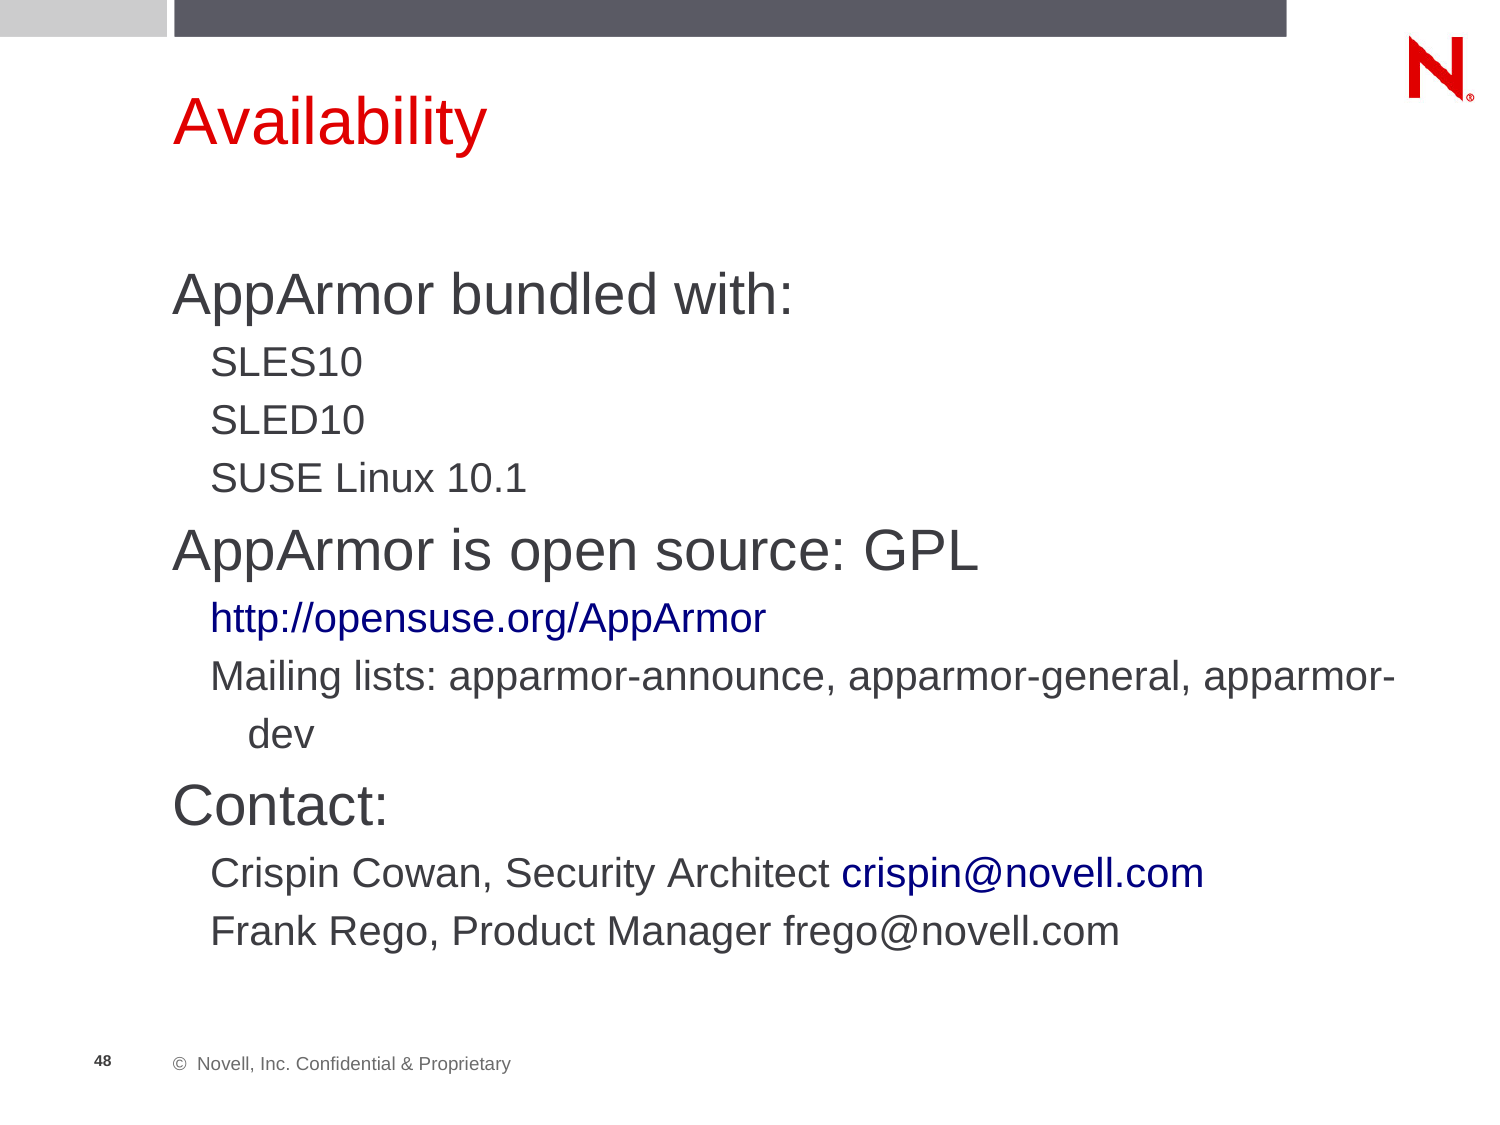

# Availability
AppArmor bundled with:
SLES10
SLED10
SUSE Linux 10.1
AppArmor is open source: GPL
http://opensuse.org/AppArmor
Mailing lists: apparmor-announce, apparmor-general, apparmor-dev
Contact:
Crispin Cowan, Security Architect crispin@novell.com
Frank Rego, Product Manager frego@novell.com